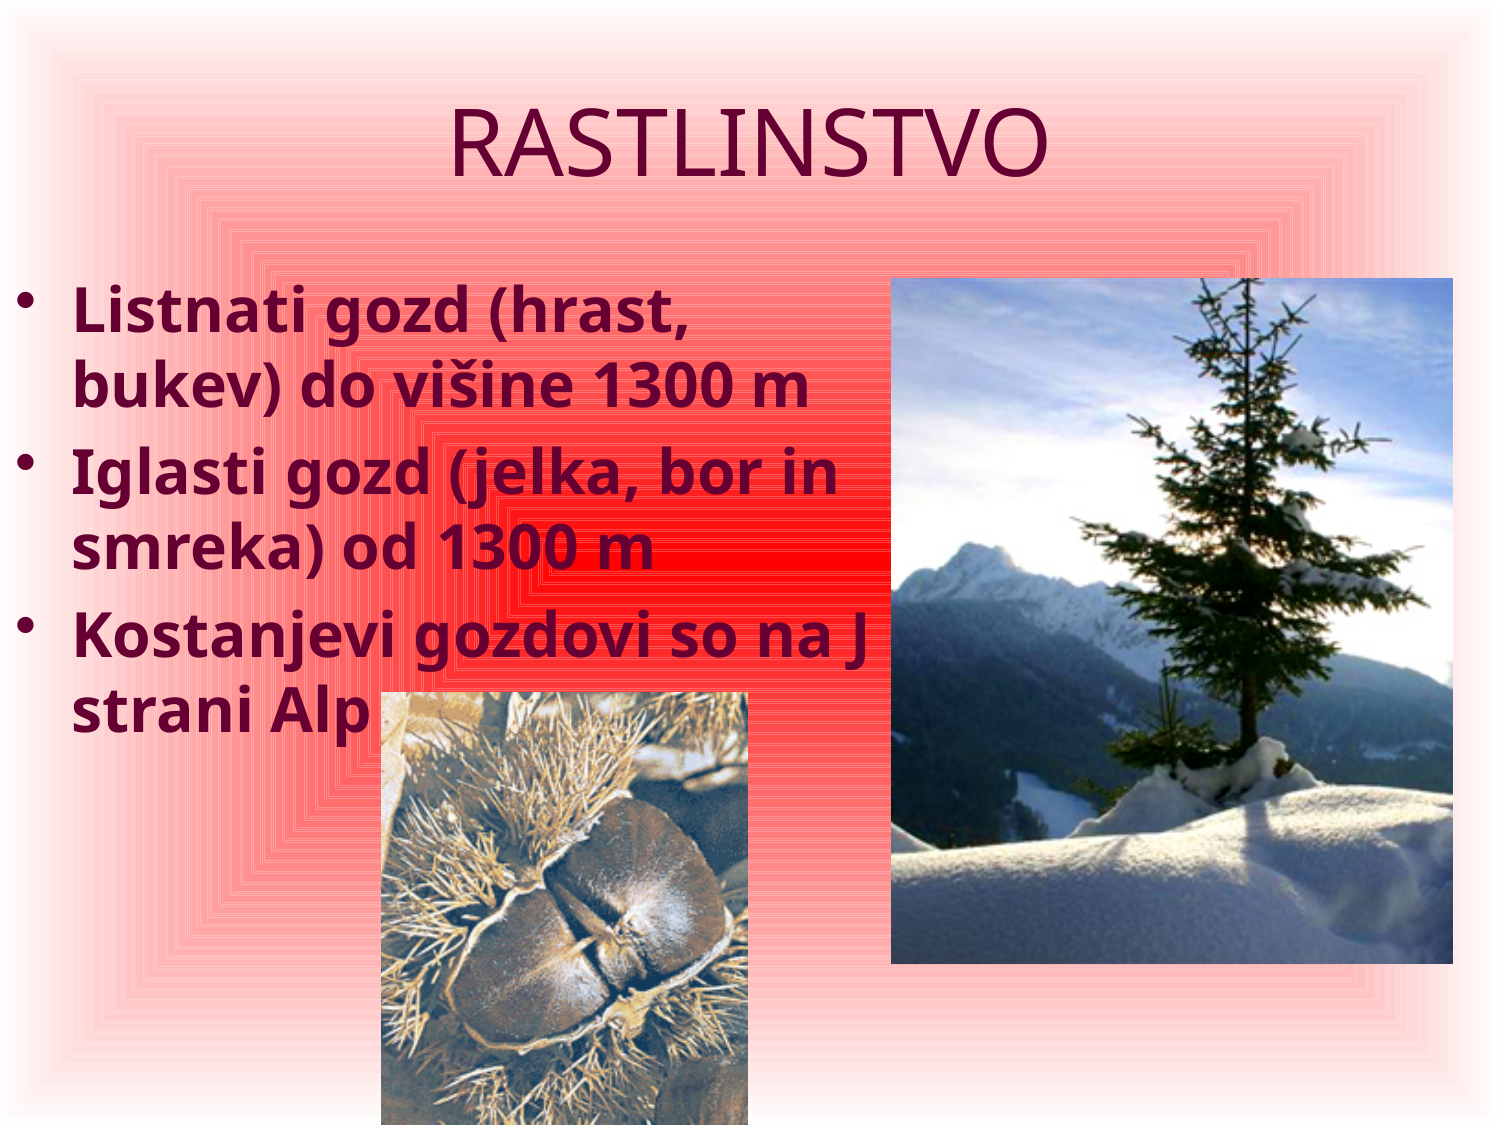

# RASTLINSTVO
Listnati gozd (hrast, bukev) do višine 1300 m
Iglasti gozd (jelka, bor in smreka) od 1300 m
Kostanjevi gozdovi so na J strani Alp